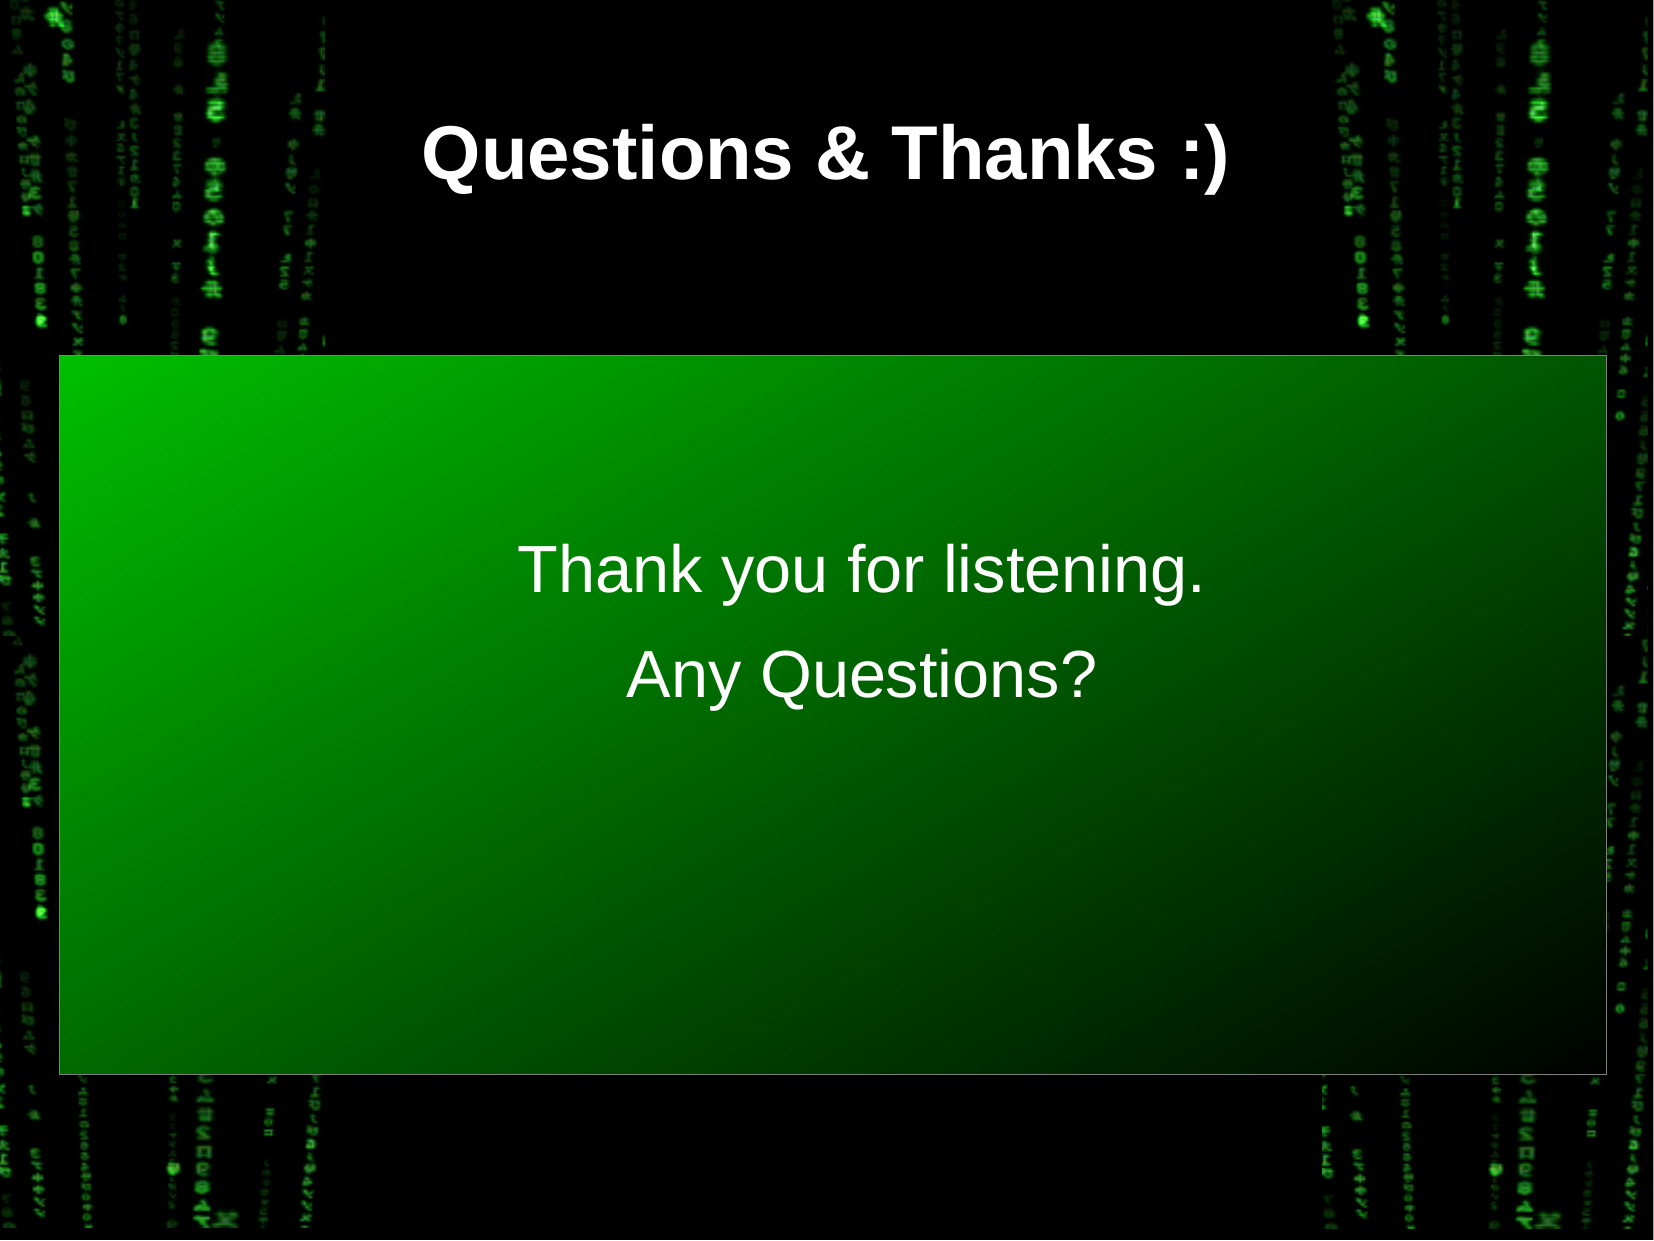

# Questions & Thanks :)
Thank you for listening.
Any Questions?